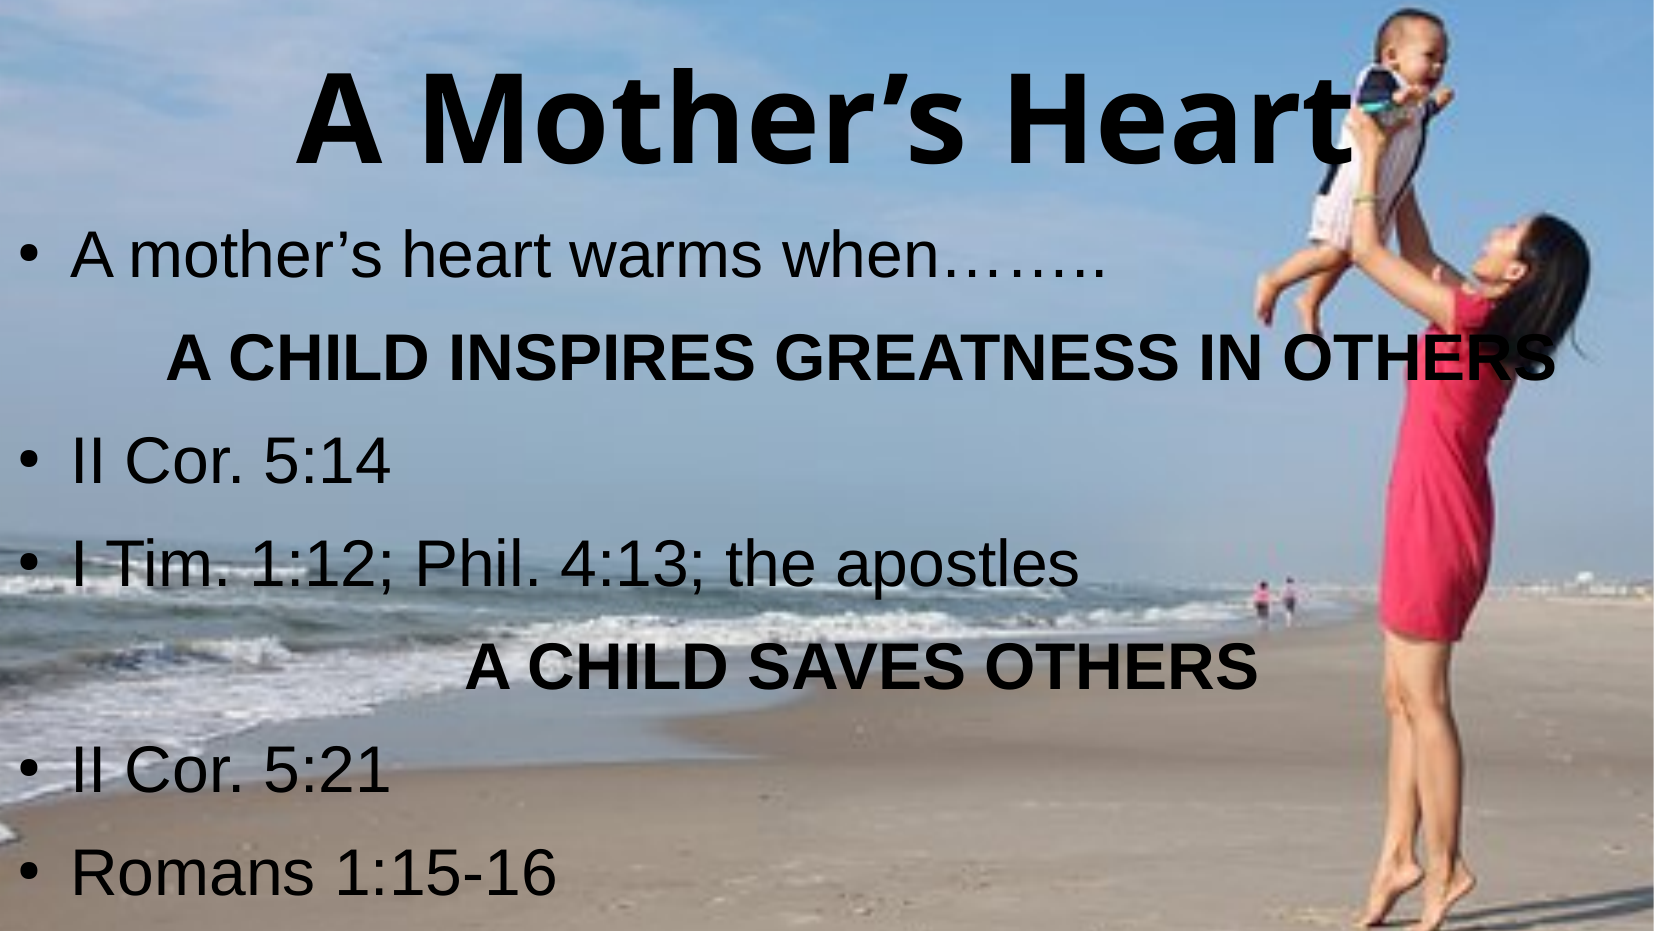

# A Mother’s Heart
A mother’s heart warms when……..
A CHILD INSPIRES GREATNESS IN OTHERS
II Cor. 5:14
I Tim. 1:12; Phil. 4:13; the apostles
A CHILD SAVES OTHERS
II Cor. 5:21
Romans 1:15-16